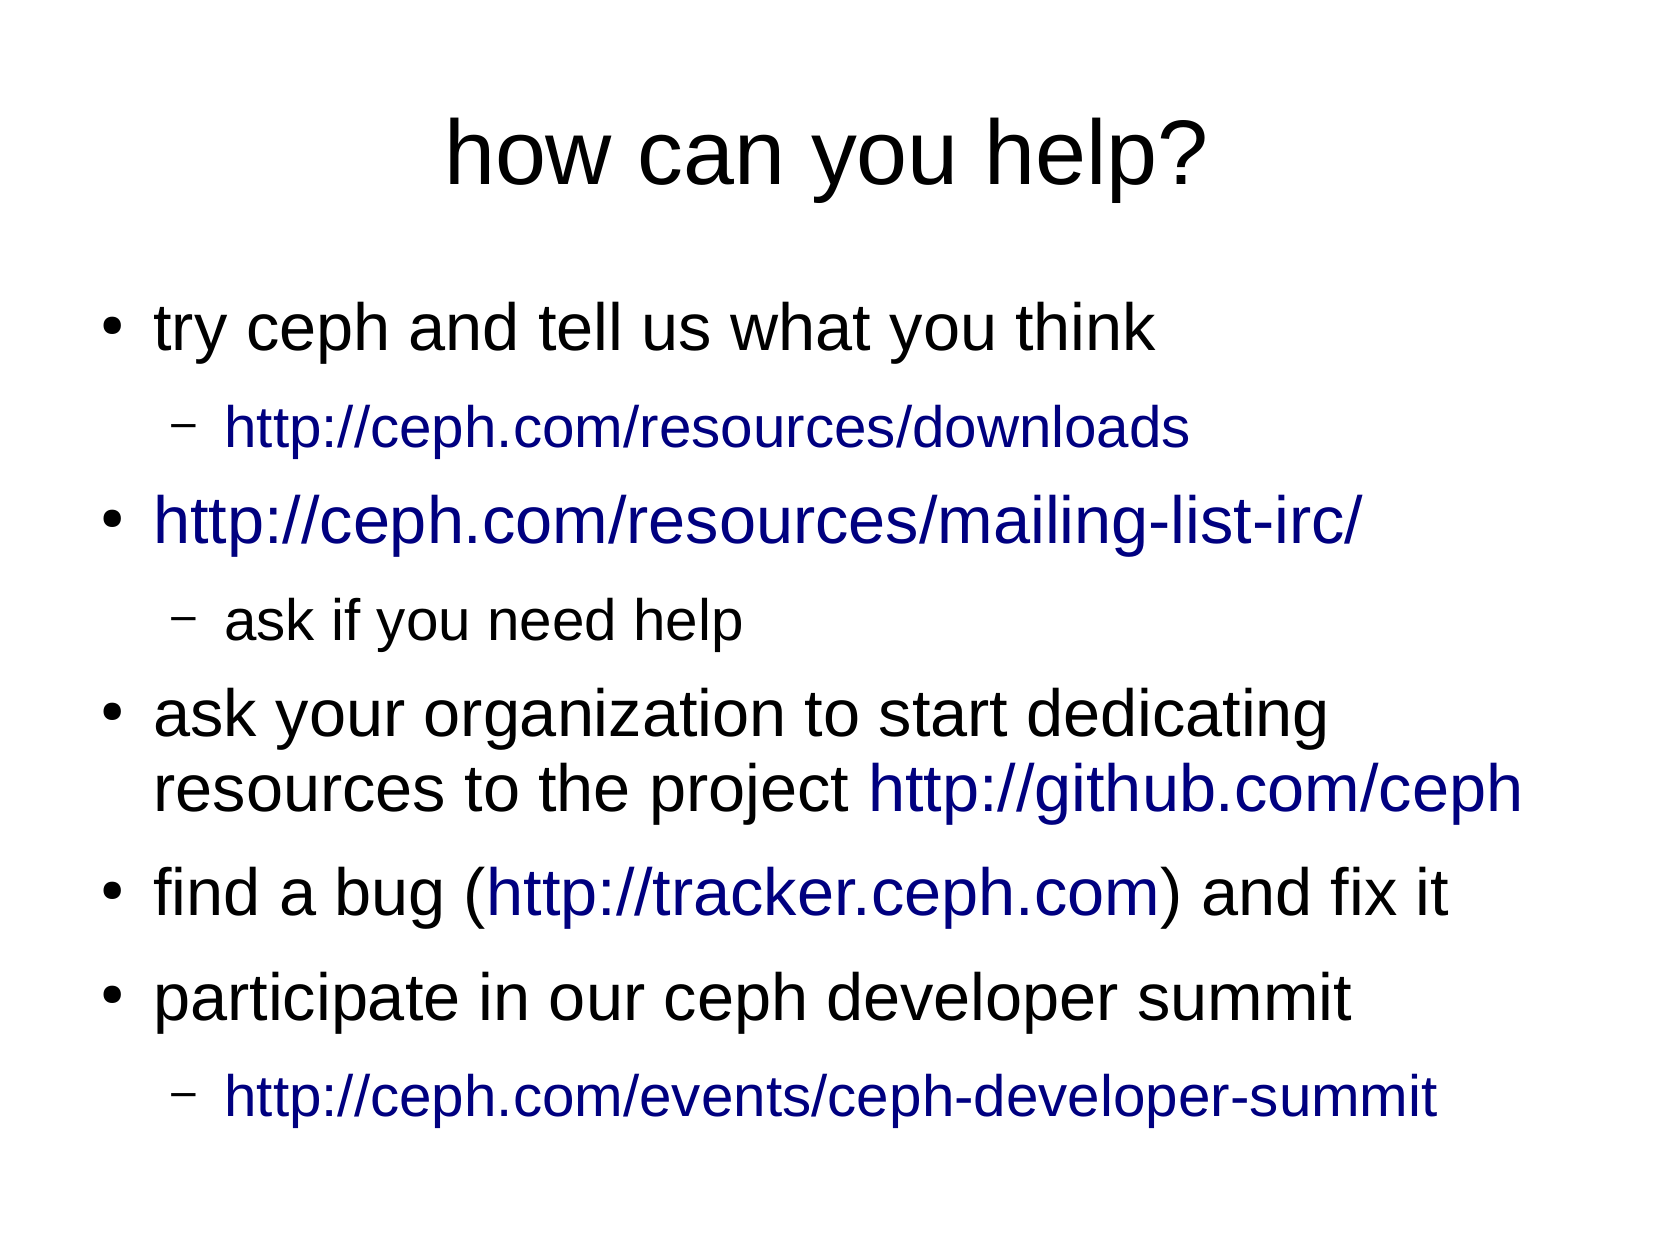

# how can you help?
try ceph and tell us what you think
http://ceph.com/resources/downloads
http://ceph.com/resources/mailing-list-irc/
ask if you need help
ask your organization to start dedicating resources to the project http://github.com/ceph
find a bug (http://tracker.ceph.com) and fix it
participate in our ceph developer summit
http://ceph.com/events/ceph-developer-summit